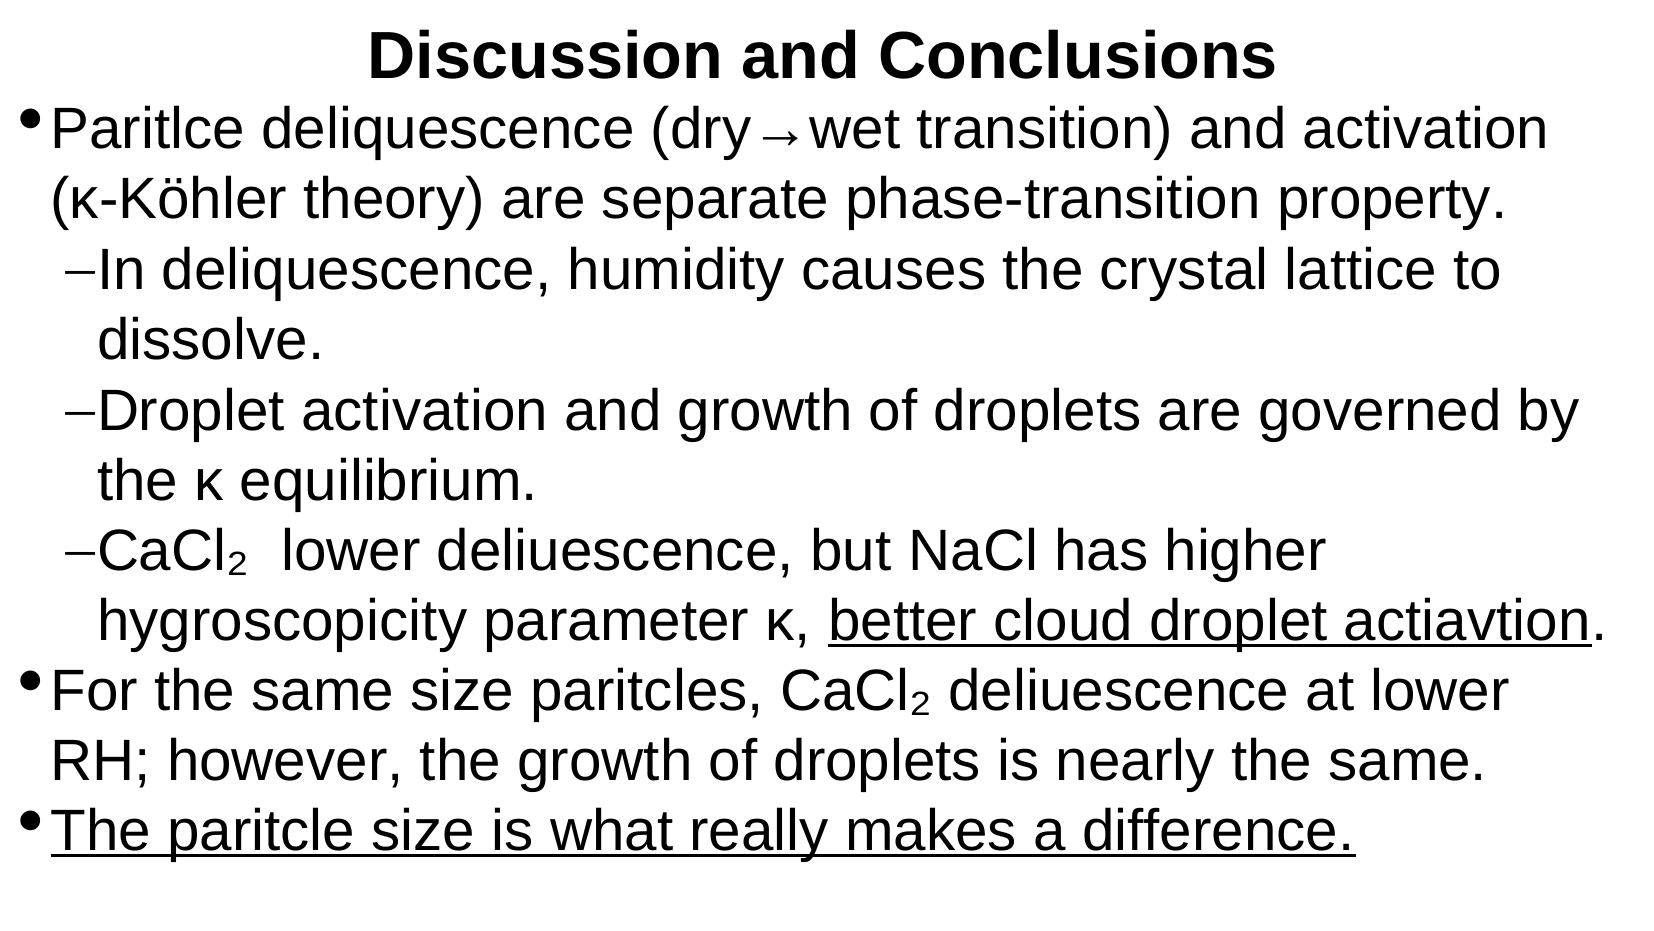

# Discussion and Conclusions
Paritlce deliquescence (dry→wet transition) and activation (κ-Köhler theory) are separate phase-transition property.
In deliquescence, humidity causes the crystal lattice to dissolve.
Droplet activation and growth of droplets are governed by the κ equilibrium.
CaCl₂ lower deliuescence, but NaCl has higher hygroscopicity parameter κ, better cloud droplet actiavtion.
For the same size paritcles, CaCl₂ deliuescence at lower RH; however, the growth of droplets is nearly the same.
The paritcle size is what really makes a difference.